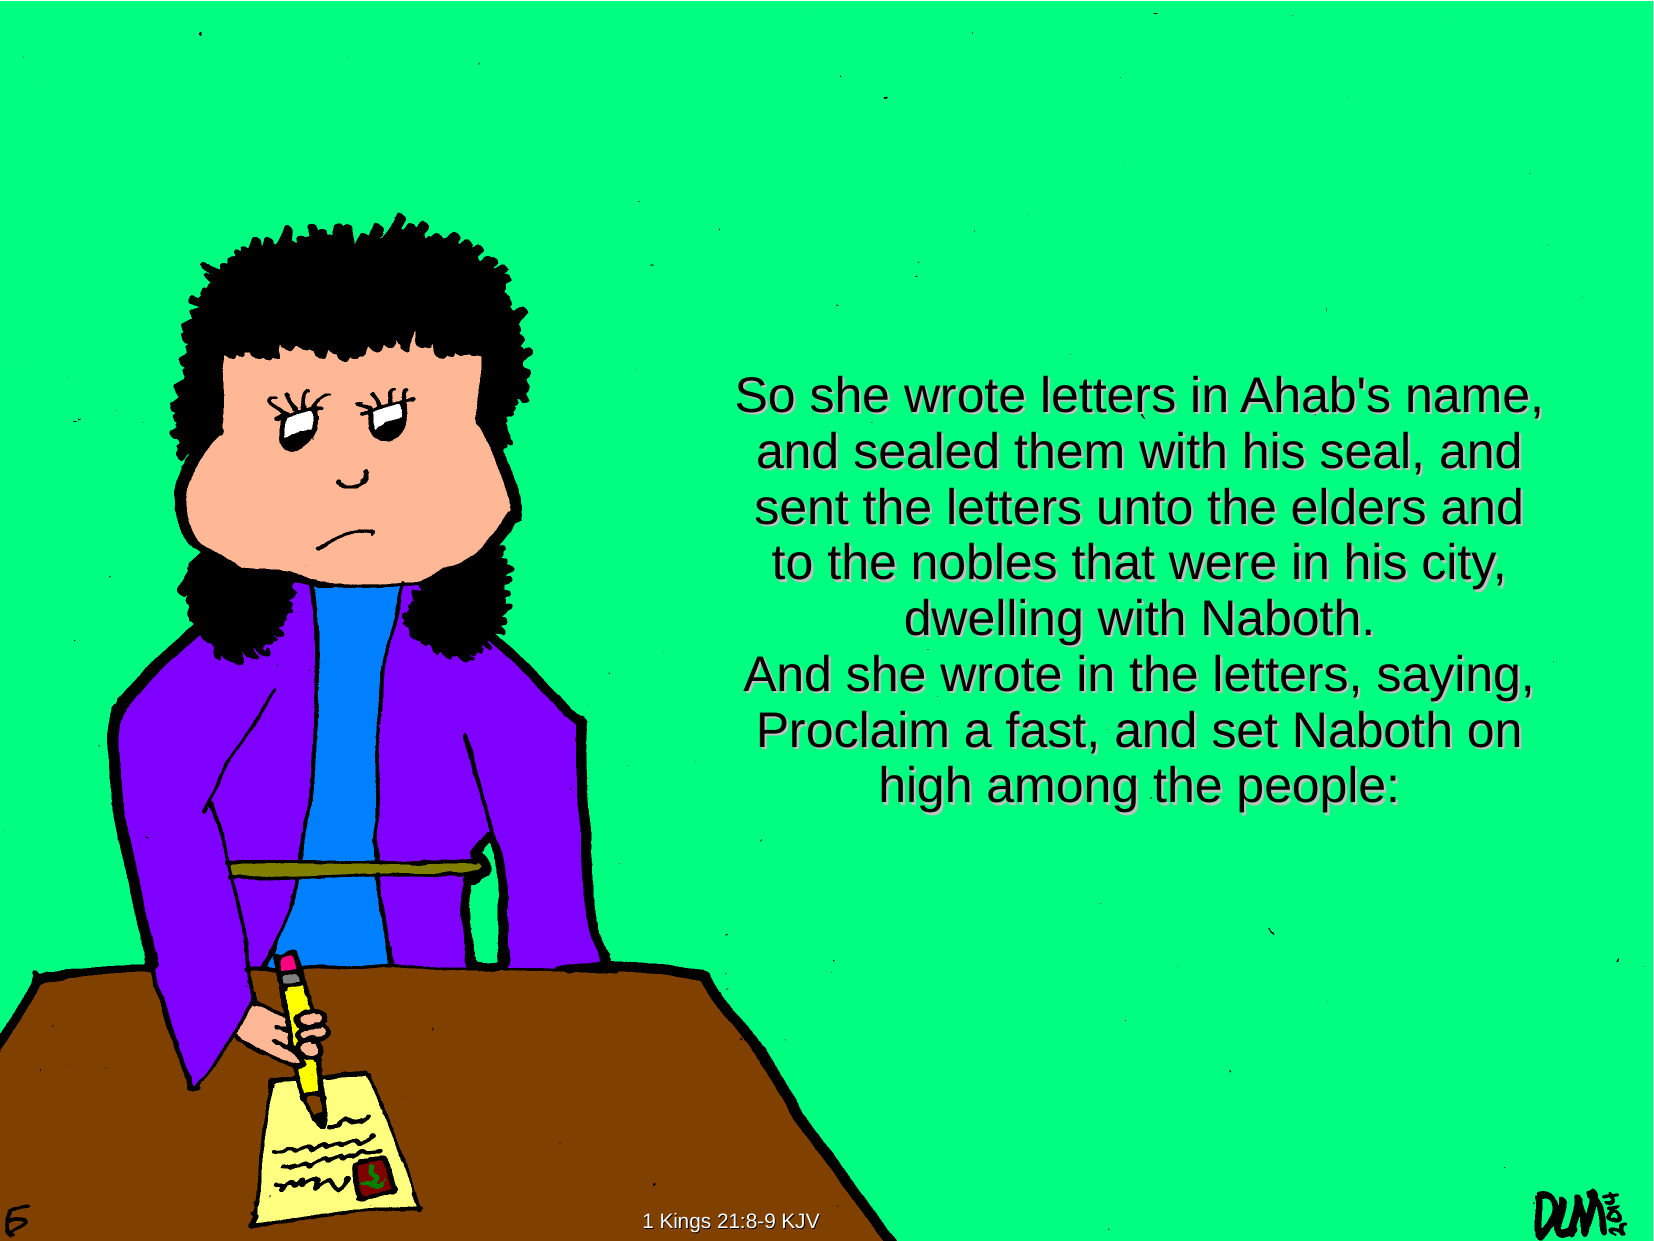

So she wrote letters in Ahab's name, and sealed them with his seal, and sent the letters unto the elders and to the nobles that were in his city, dwelling with Naboth.
And she wrote in the letters, saying, Proclaim a fast, and set Naboth on high among the people:
1 Kings 21:8-9 KJV